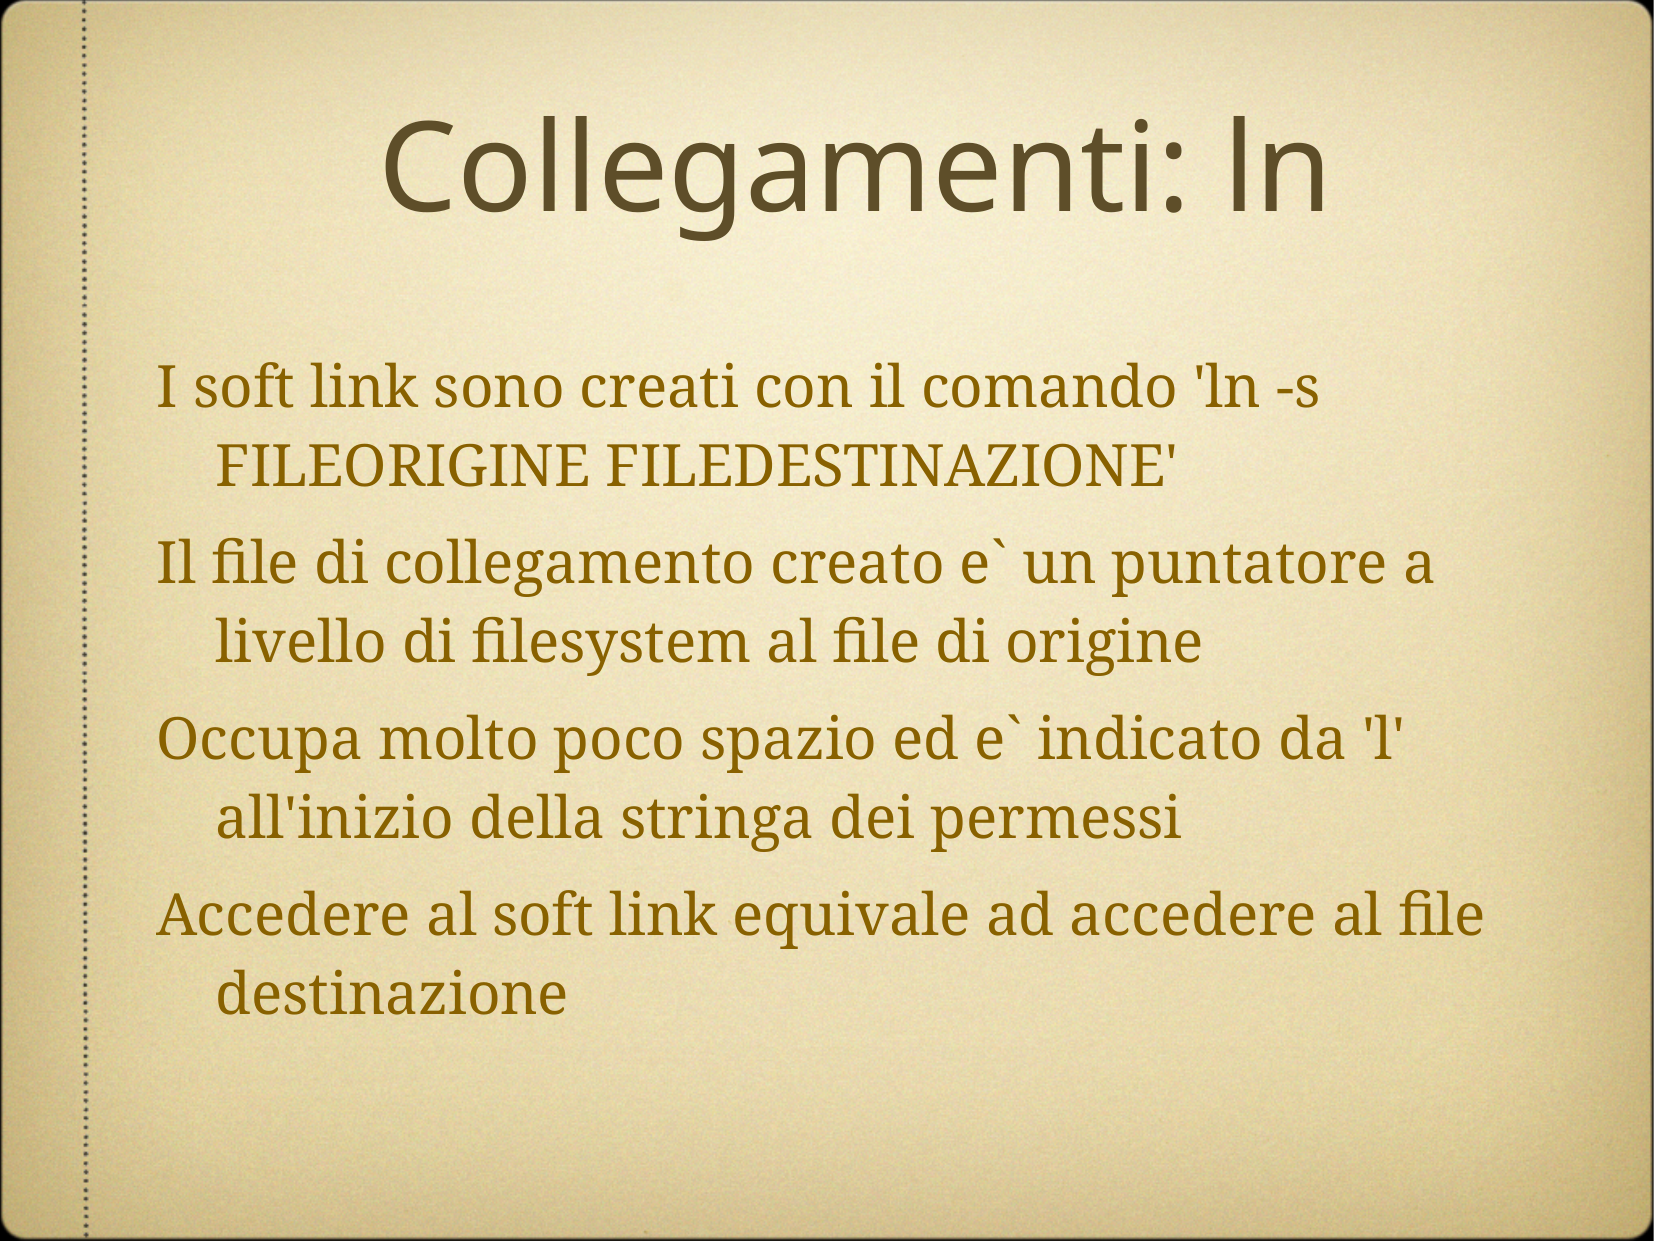

# Collegamenti: ln
I soft link sono creati con il comando 'ln -s FILEORIGINE FILEDESTINAZIONE'
Il file di collegamento creato e` un puntatore a livello di filesystem al file di origine
Occupa molto poco spazio ed e` indicato da 'l' all'inizio della stringa dei permessi
Accedere al soft link equivale ad accedere al file destinazione